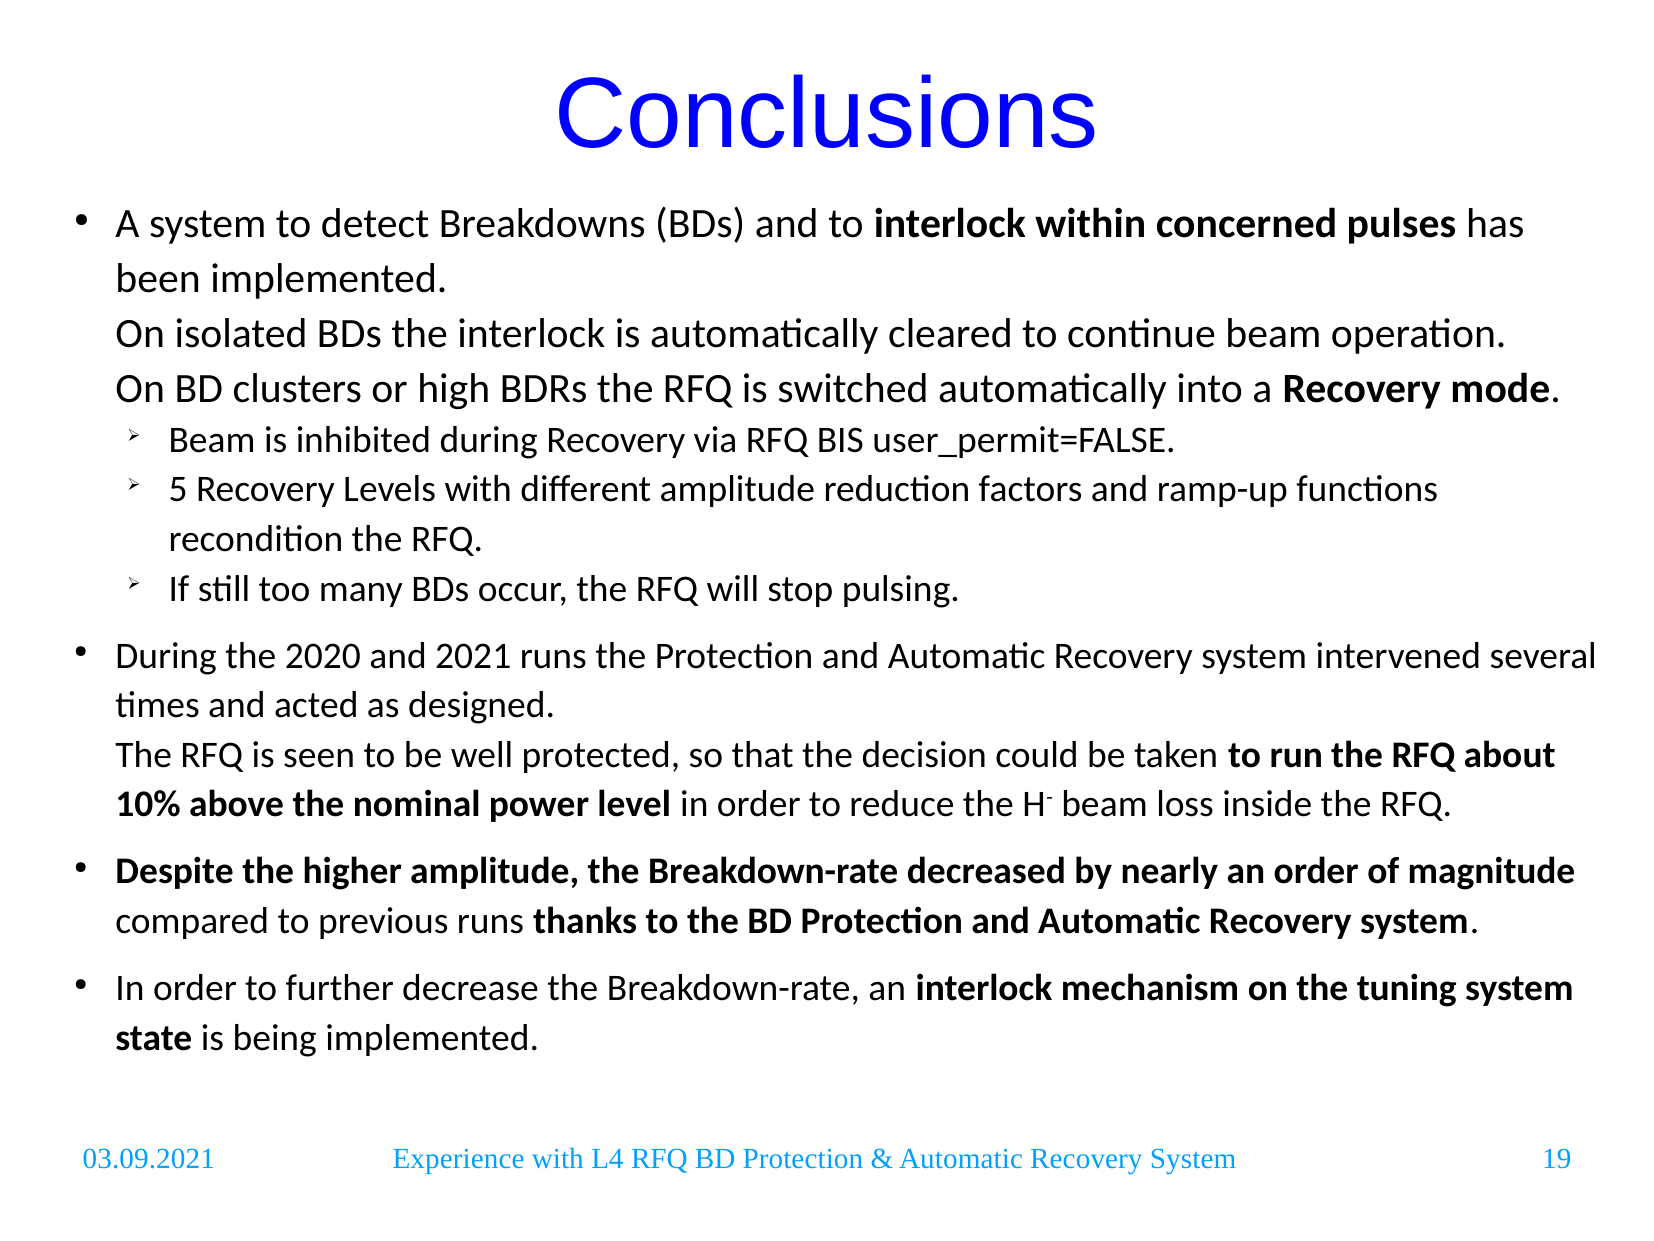

# Conclusions
A system to detect Breakdowns (BDs) and to interlock within concerned pulses has been implemented.
On isolated BDs the interlock is automatically cleared to continue beam operation.
On BD clusters or high BDRs the RFQ is switched automatically into a Recovery mode.
Beam is inhibited during Recovery via RFQ BIS user_permit=FALSE.
5 Recovery Levels with different amplitude reduction factors and ramp-up functions recondition the RFQ.
If still too many BDs occur, the RFQ will stop pulsing.
During the 2020 and 2021 runs the Protection and Automatic Recovery system intervened several times and acted as designed.
The RFQ is seen to be well protected, so that the decision could be taken to run the RFQ about 10% above the nominal power level in order to reduce the H- beam loss inside the RFQ.
Despite the higher amplitude, the Breakdown-rate decreased by nearly an order of magnitude compared to previous runs thanks to the BD Protection and Automatic Recovery system.
In order to further decrease the Breakdown-rate, an interlock mechanism on the tuning system state is being implemented.
03.09.2021
Experience with L4 RFQ BD Protection & Automatic Recovery System
19